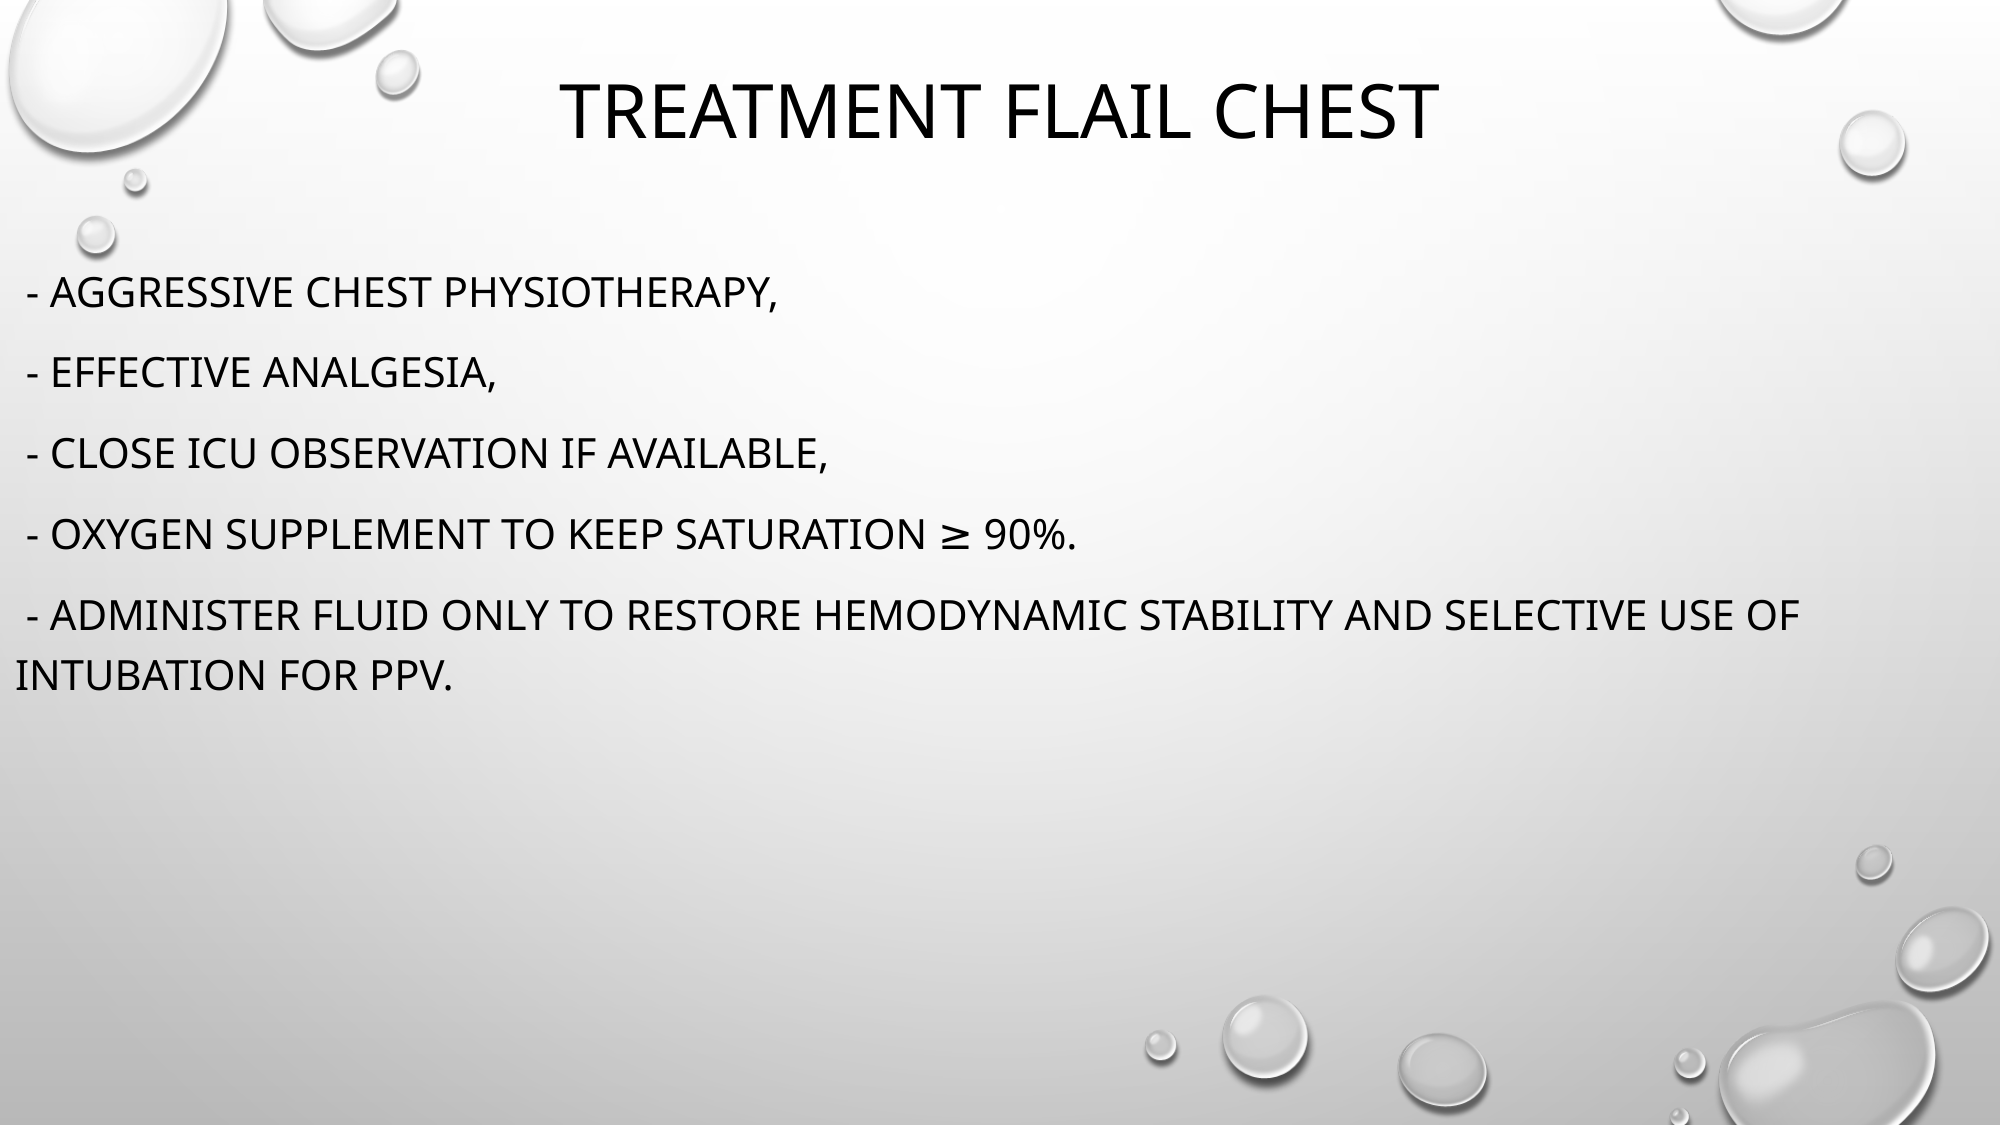

# Treatment Flail chest
 - Aggressive chest physiotherapy,
 - effective analgesia,
 - close ICU observation if available,
 - Oxygen supplement to keep saturation ≥ 90%.
 - Administer fluid only to restore hemodynamic stability and selective use of intubation for PPV.